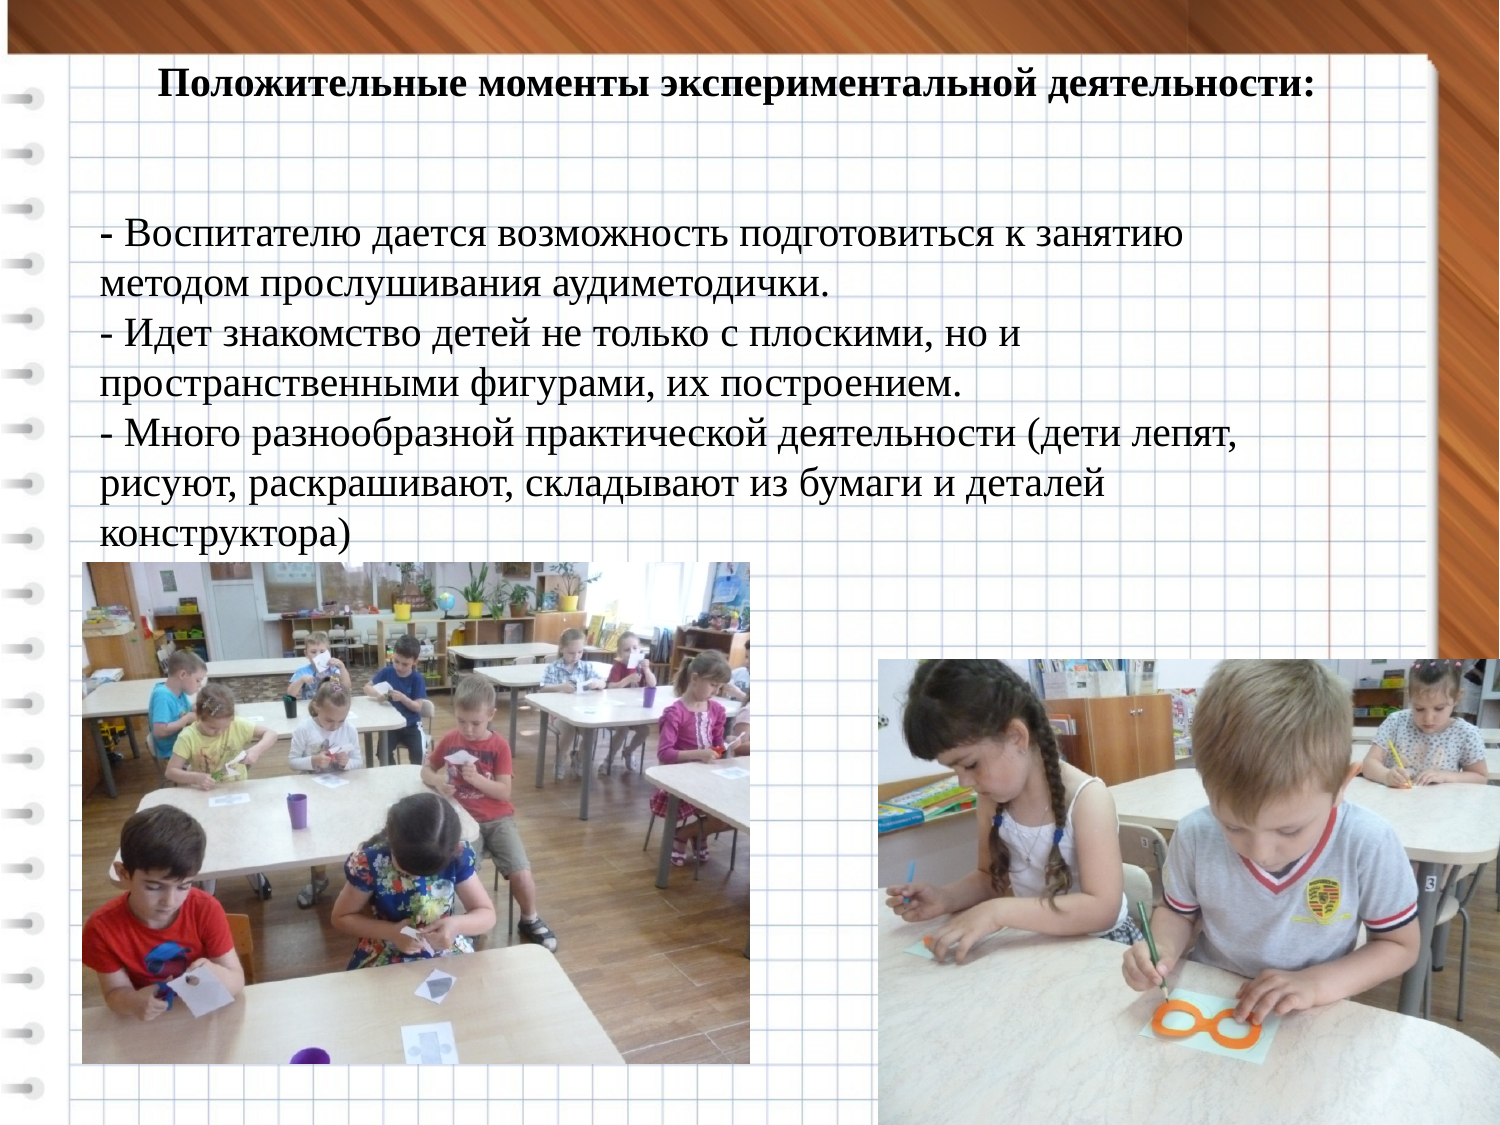

# Положительные моменты экспериментальной деятельности: - Воспитателю дается возможность подготовиться к занятию методом прослушивания аудиметодички. - Идет знакомство детей не только с плоскими, но и пространственными фигурами, их построением. - Много разнообразной практической деятельности (дети лепят, рисуют, раскрашивают, складывают из бумаги и деталей конструктора)